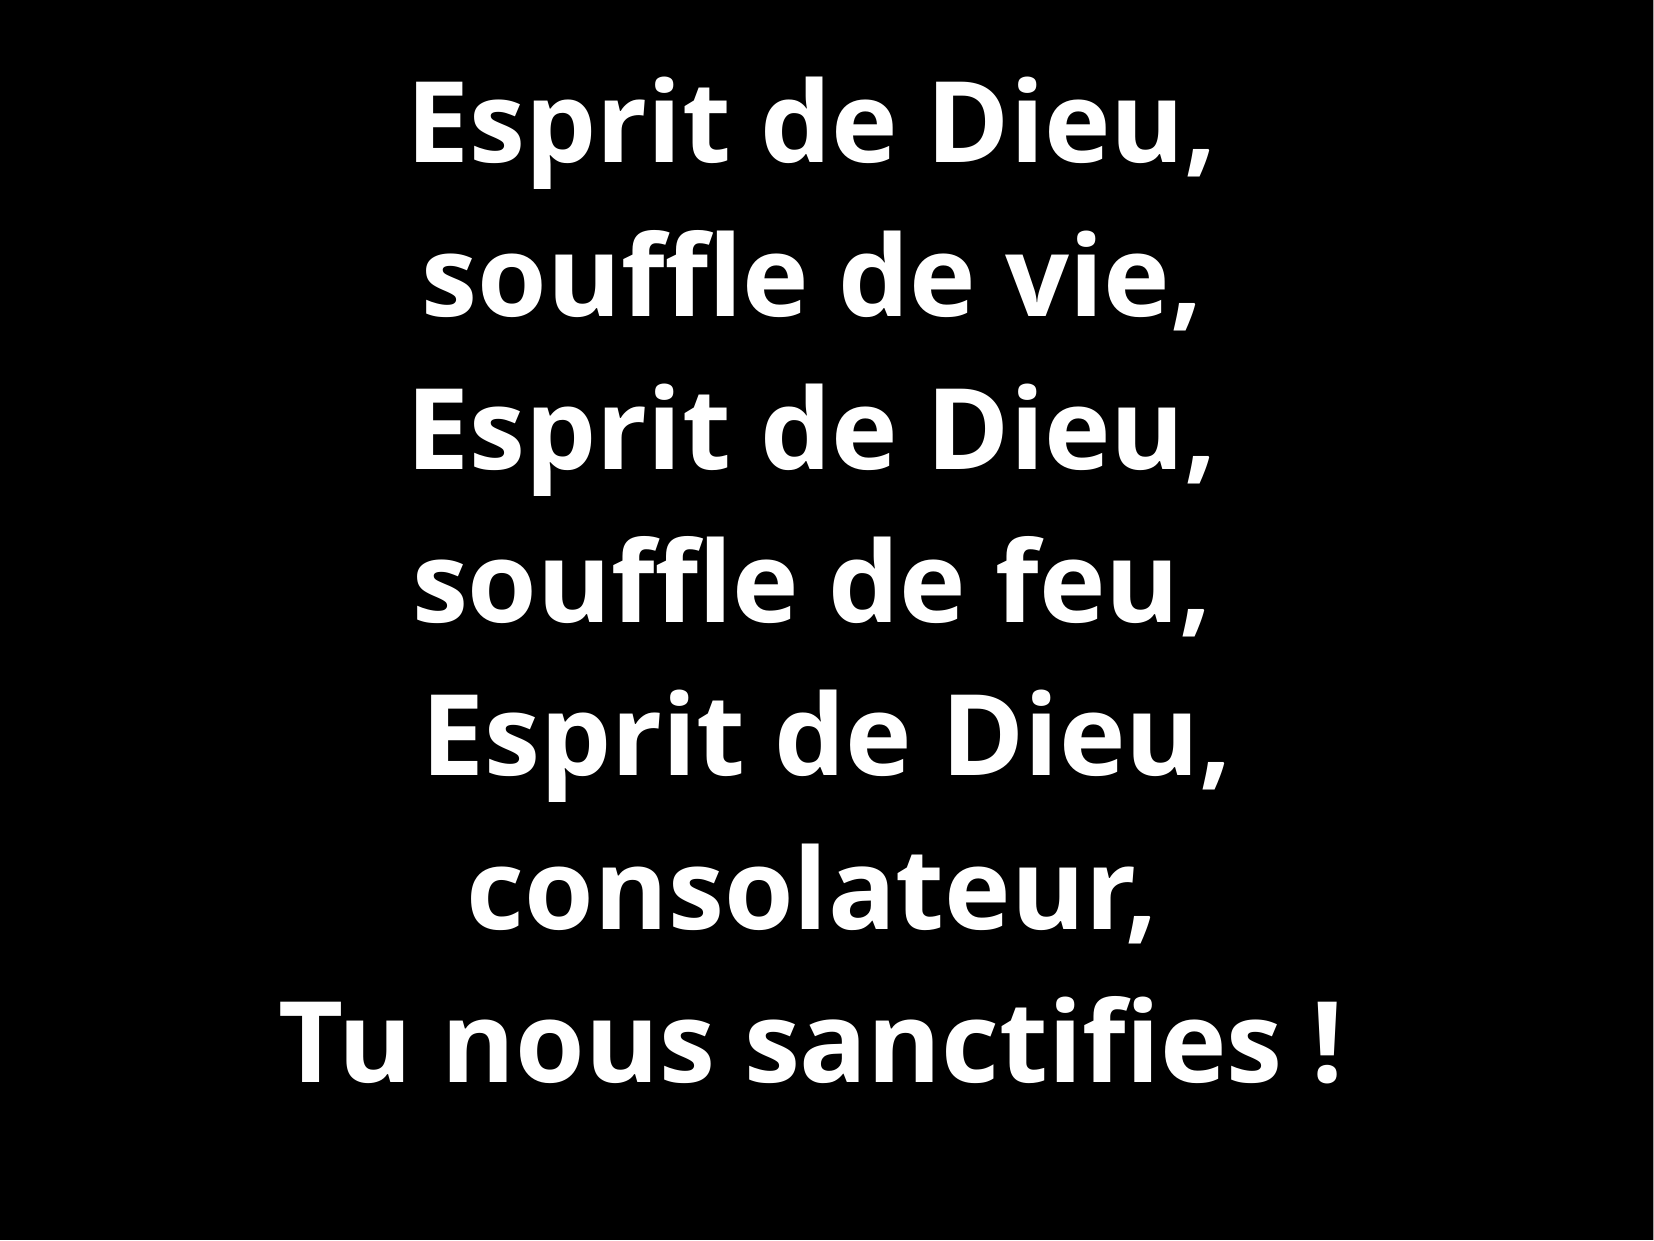

# Esprit de Dieu,
souffle de vie,
Esprit de Dieu,
souffle de feu,
Esprit de Dieu, consolateur,
Tu nous sanctifies !